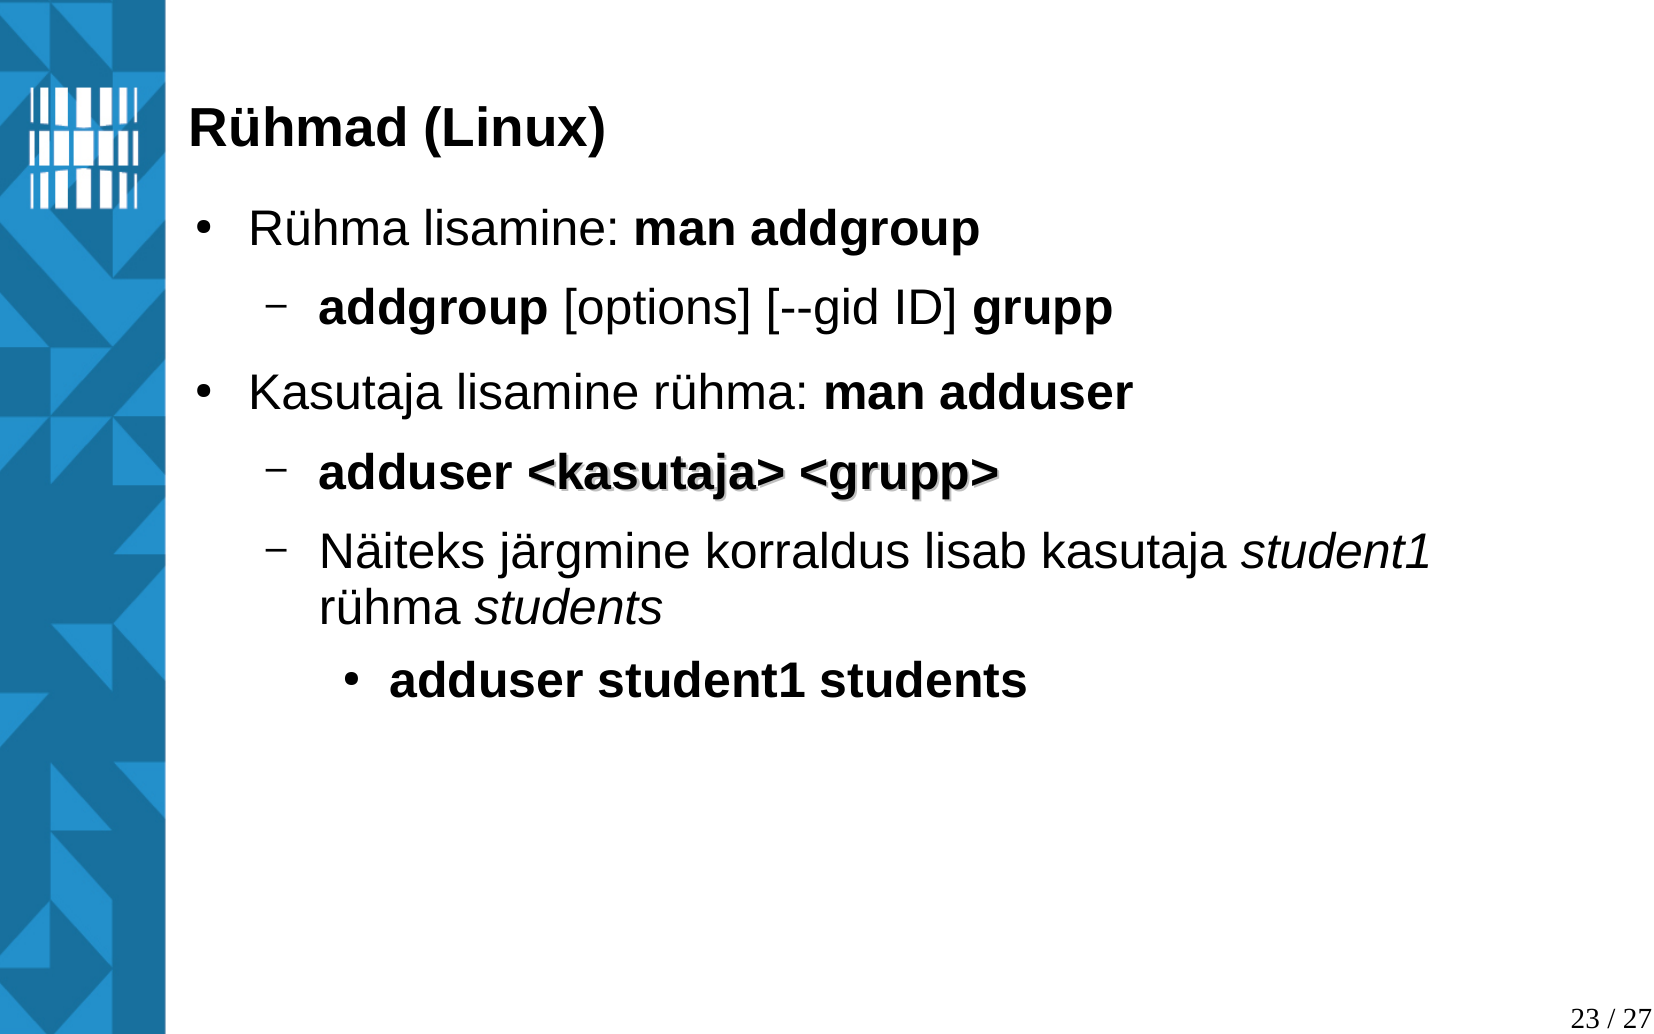

# Rühmad (Linux)
Rühma lisamine: man addgroup
addgroup [options] [--gid ID] grupp
Kasutaja lisamine rühma: man adduser
adduser <kasutaja> <grupp>
Näiteks järgmine korraldus lisab kasutaja student1 rühma students
adduser student1 students
23